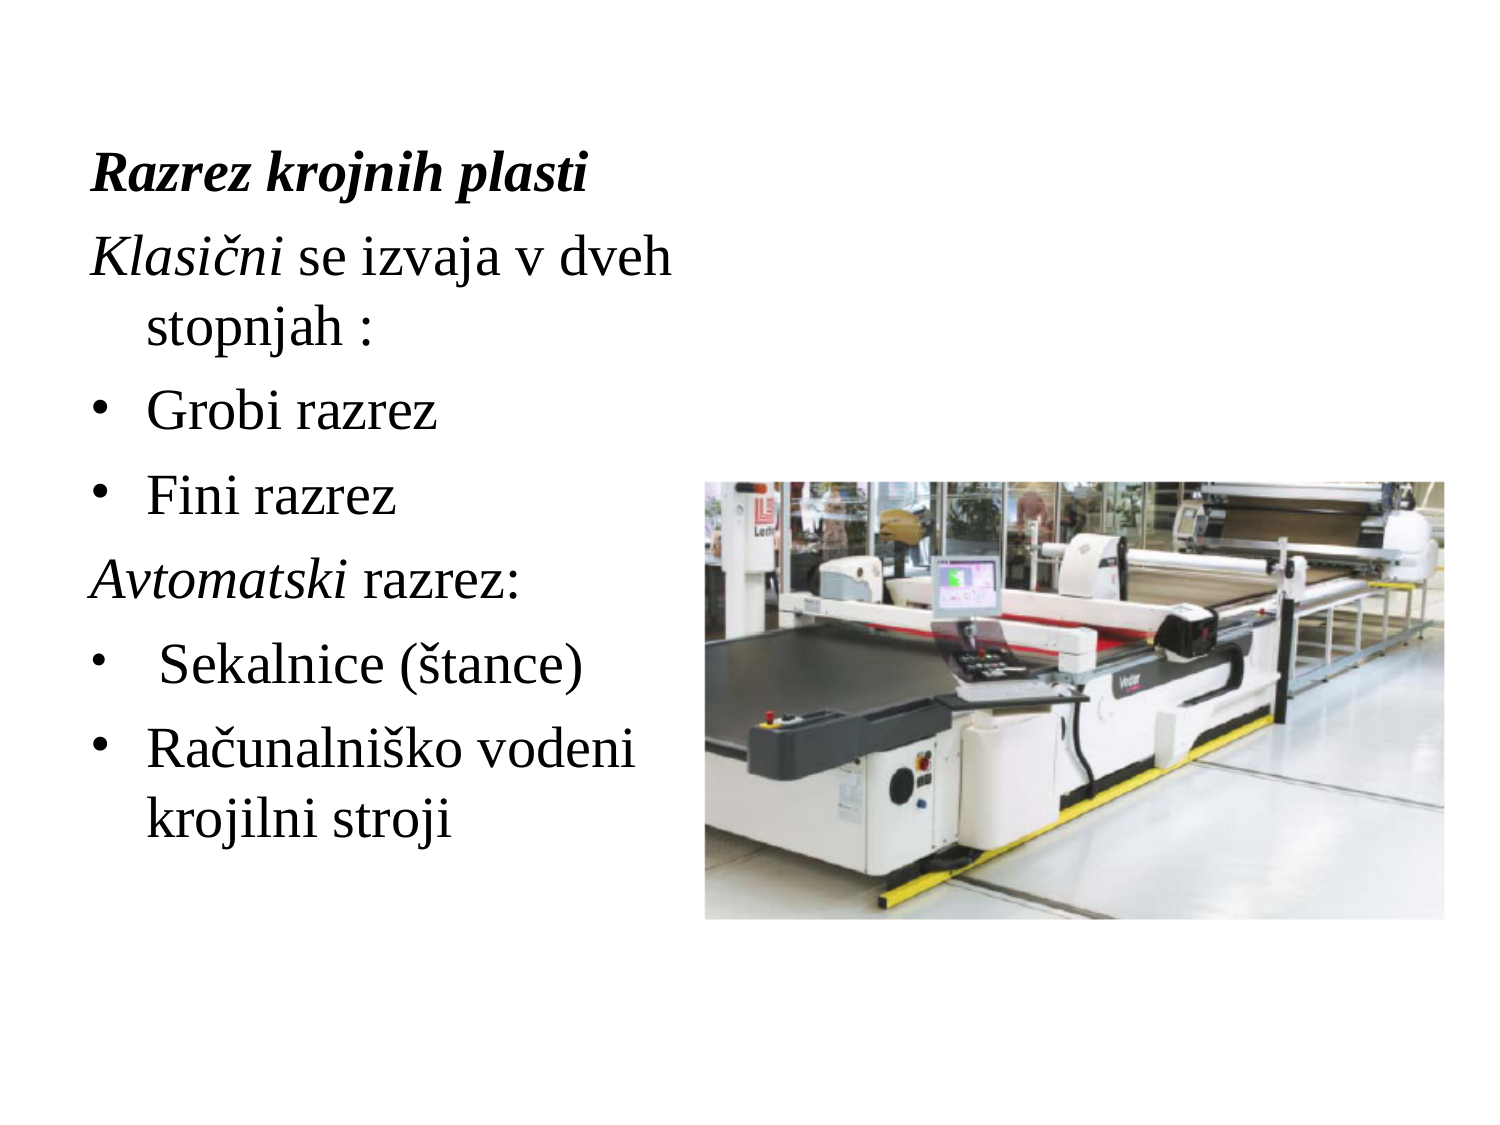

# Razrez krojnih plasti
Klasični se izvaja v dveh stopnjah :
Grobi razrez
Fini razrez
Avtomatski razrez:
 Sekalnice (štance)
Računalniško vodeni krojilni stroji